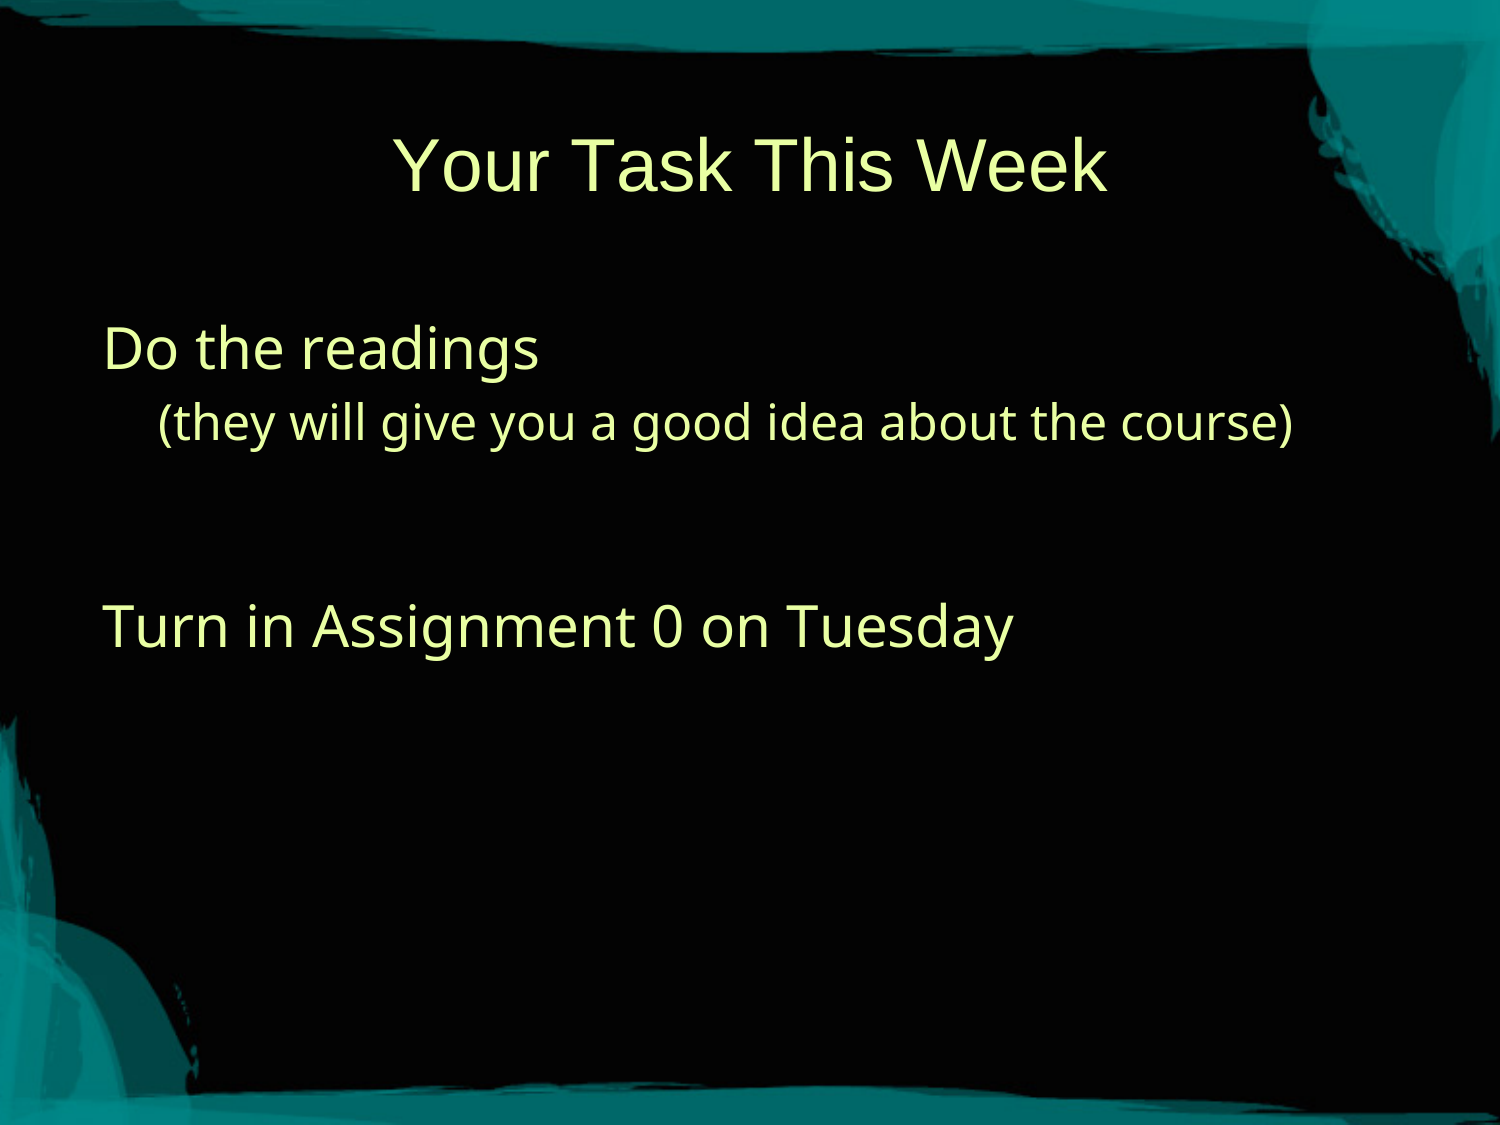

# Your Task This Week
Do the readings
(they will give you a good idea about the course)
Turn in Assignment 0 on Tuesday